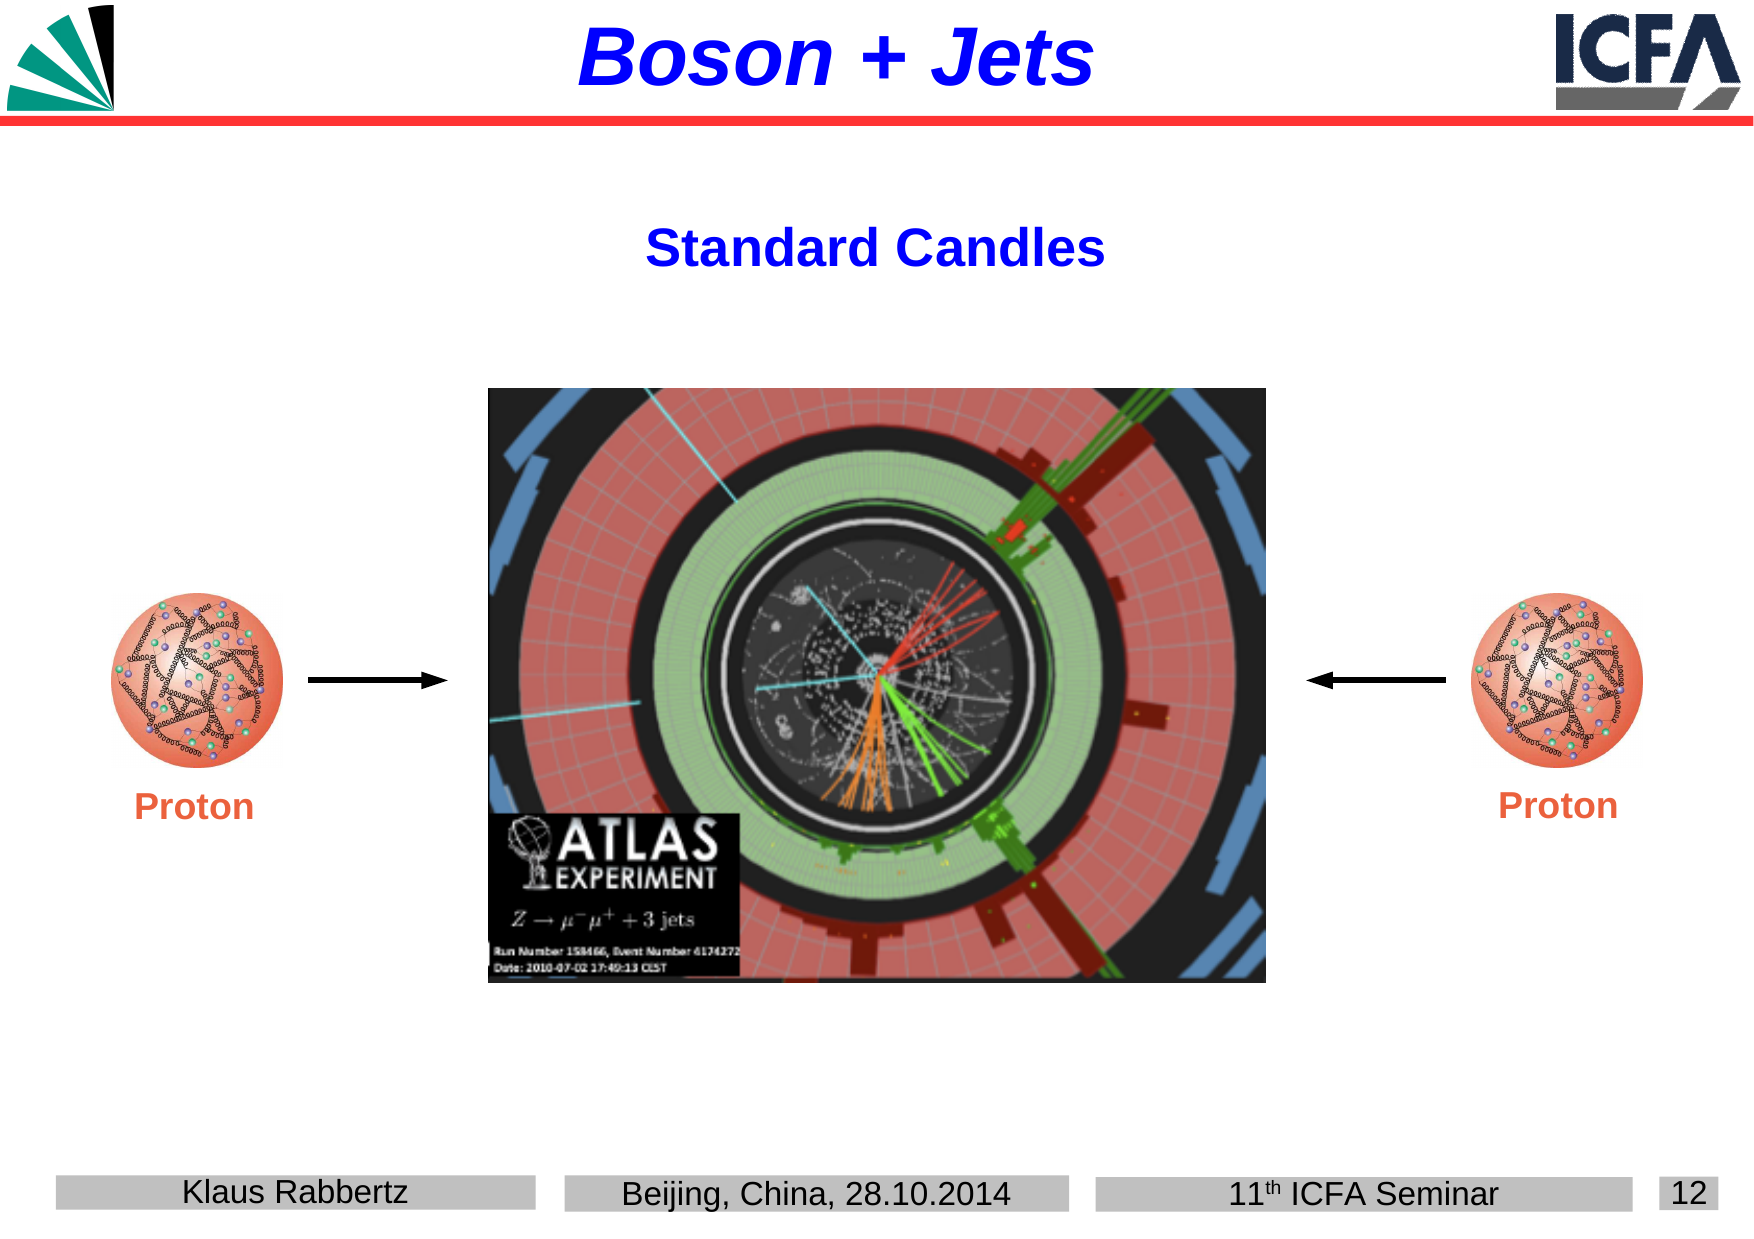

# Boson + Jets
Standard Candles
Proton
Proton